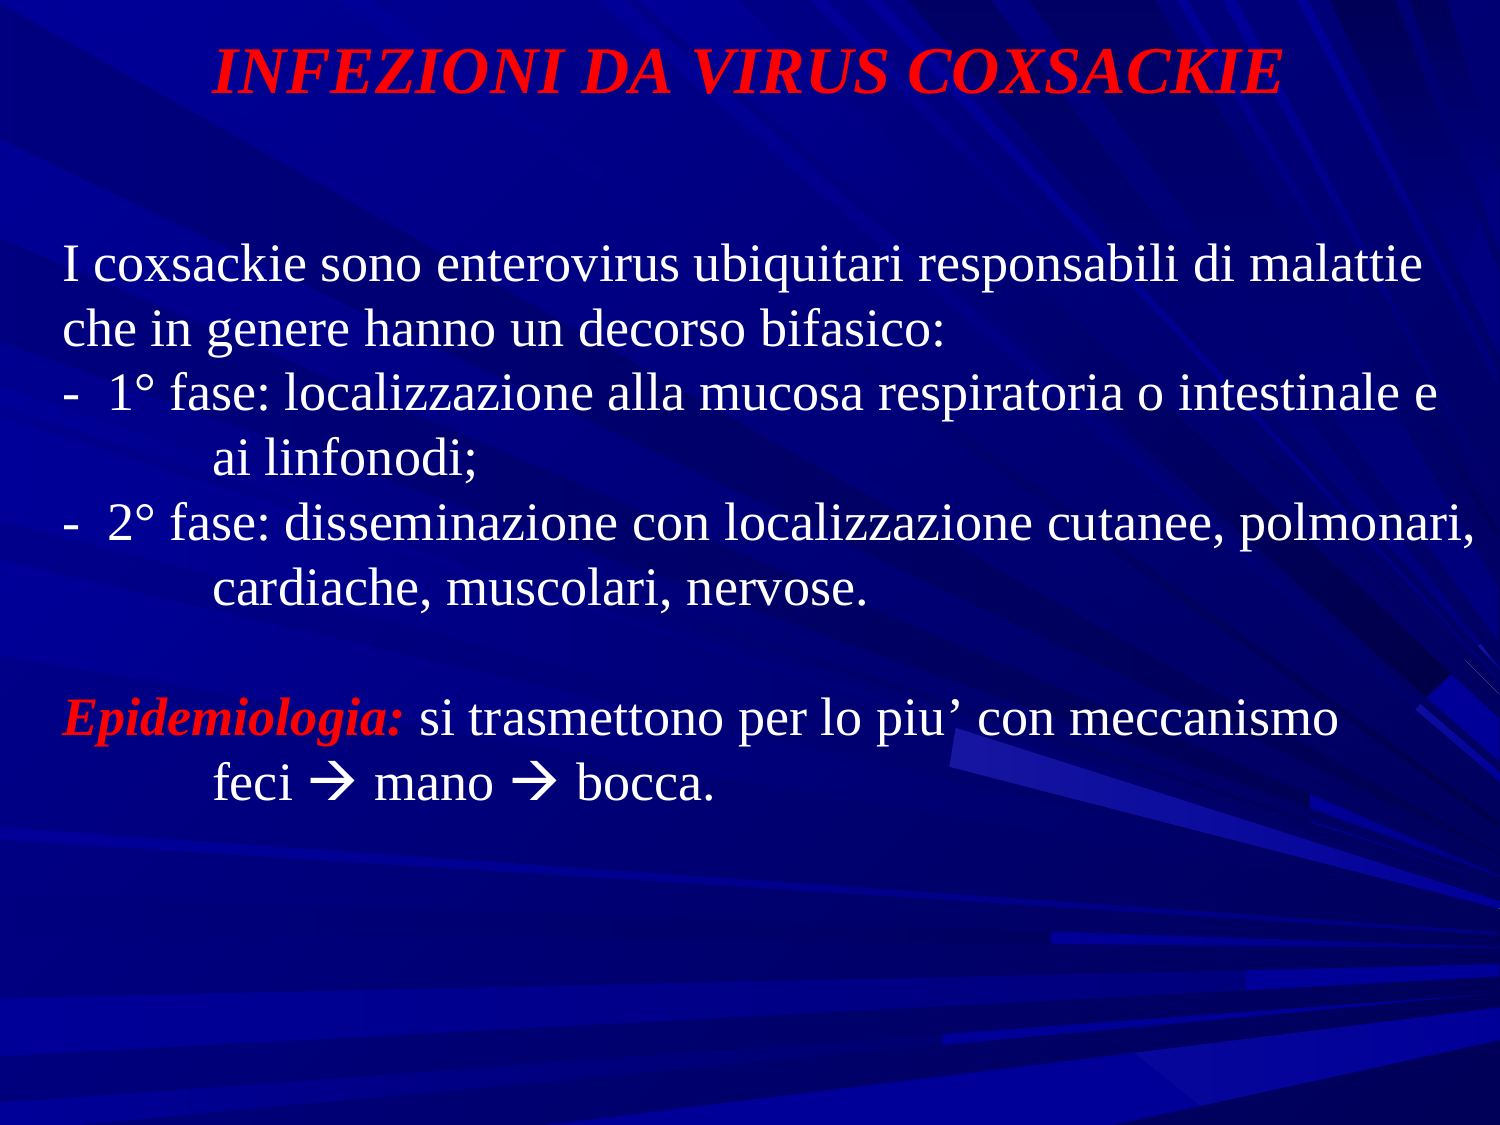

INFEZIONI DA VIRUS COXSACKIE
I coxsackie sono enterovirus ubiquitari responsabili di malattie che in genere hanno un decorso bifasico:
-  1° fase: localizzazione alla mucosa respiratoria o intestinale e 	ai linfonodi;
-  2° fase: disseminazione con localizzazione cutanee, polmonari, 	cardiache, muscolari, nervose.
Epidemiologia: si trasmettono per lo piu’ con meccanismo
	feci  mano  bocca.